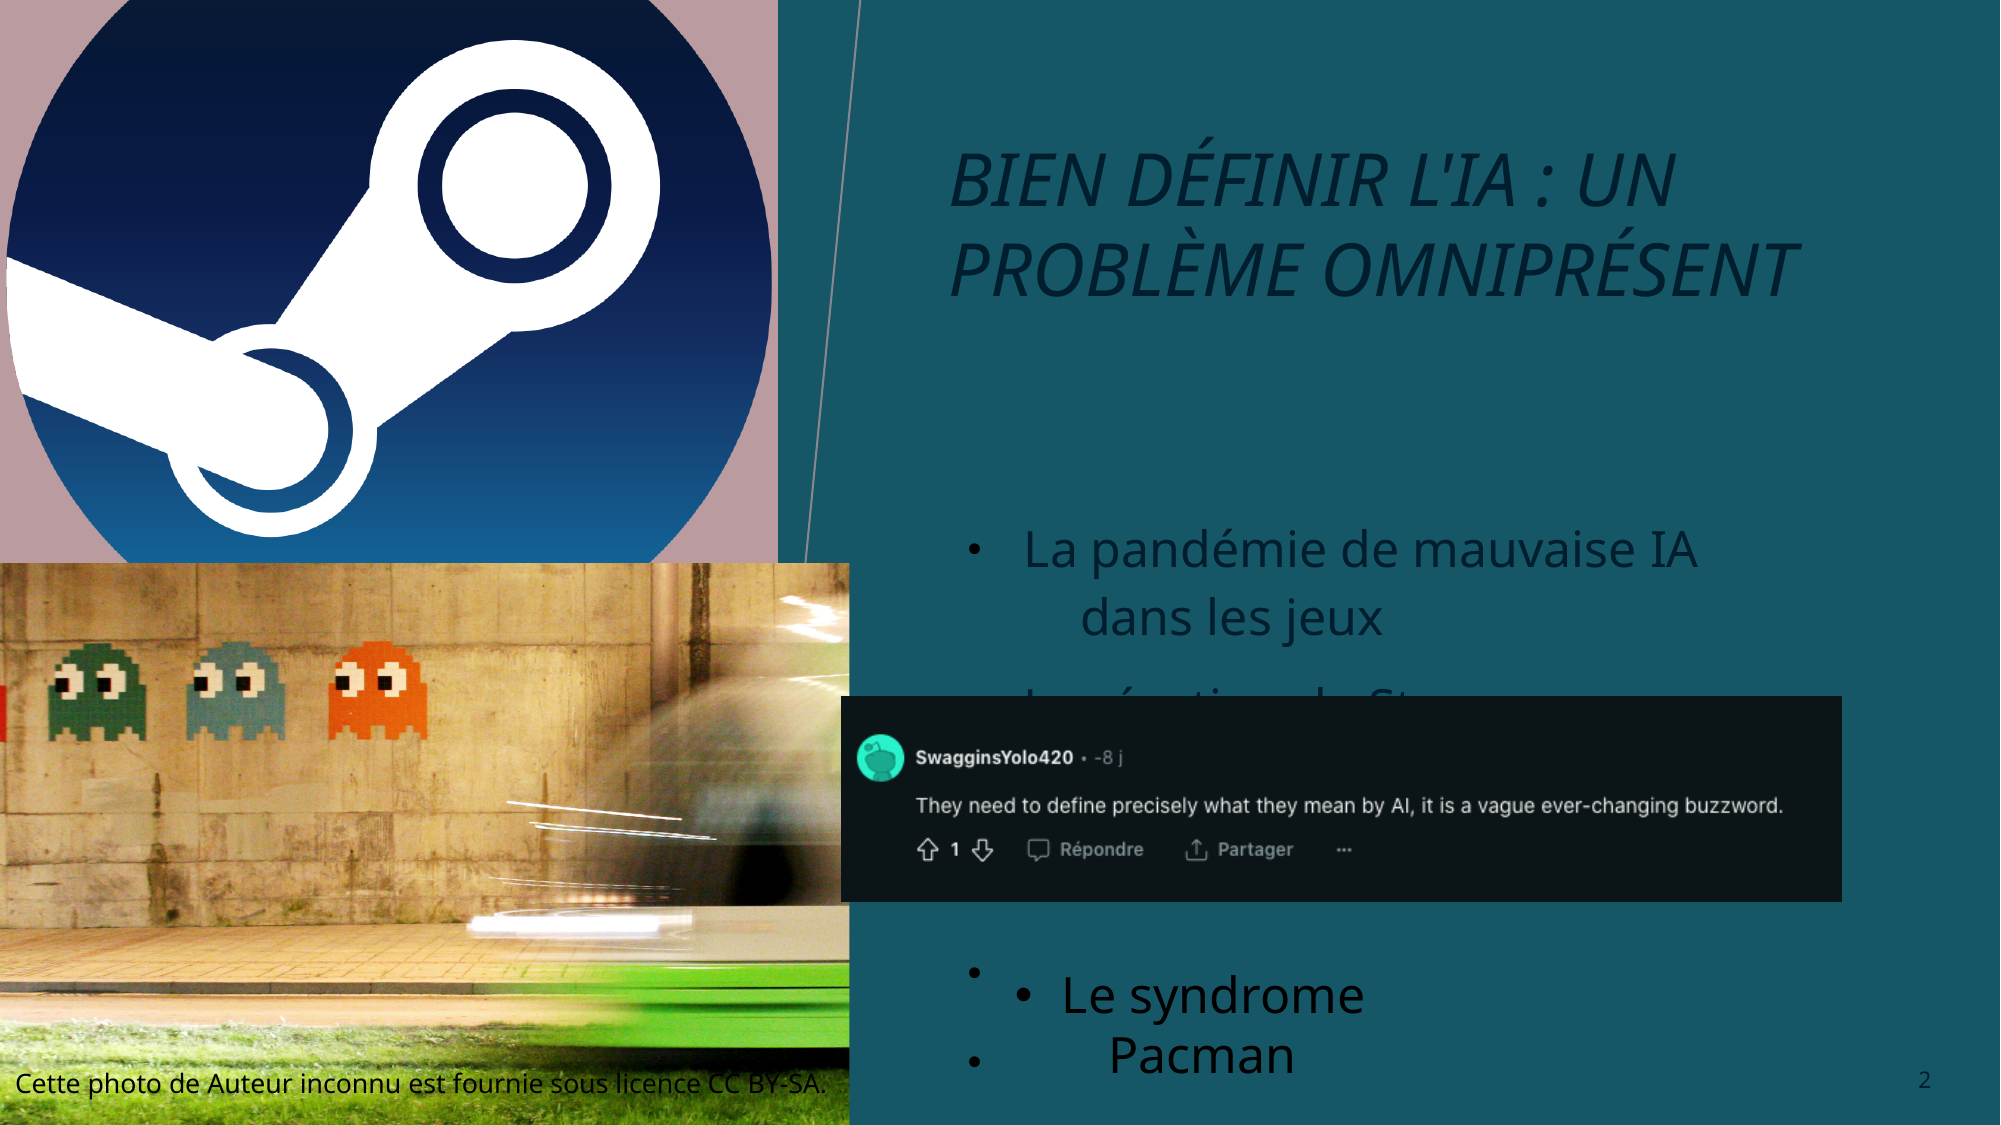

# Bien définir l'ia : Un problème omniprésent
La pandémie de mauvaise IA dans les jeux
La réaction de Steam
La réaction des joueurs
Le syndrome Pacman
Colloque IA et santé, 19 janvier 2024
2
Cette photo de Auteur inconnu est fournie sous licence CC BY-SA.